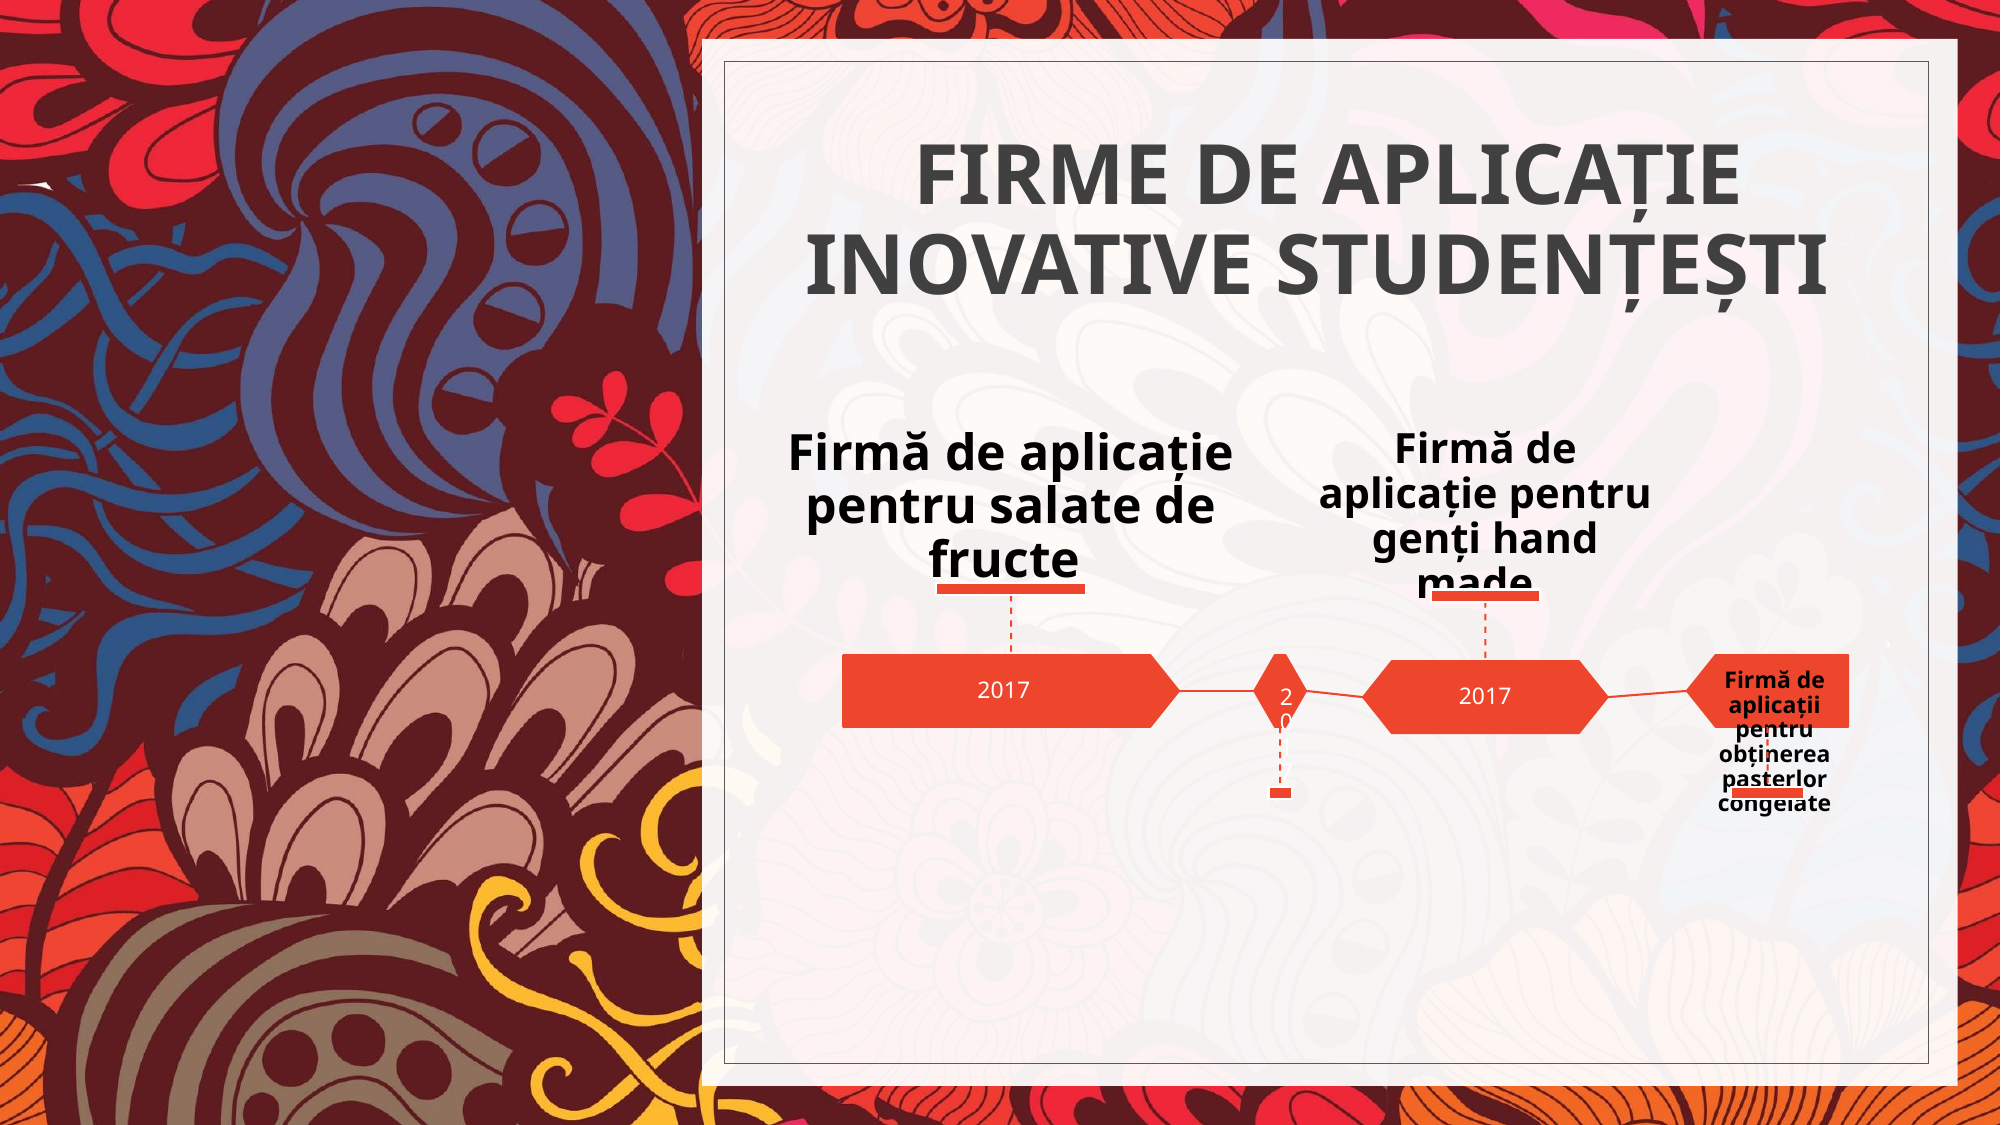

# FIRME DE APLICAȚIE INOVATIVE STUDENȚEȘTI
Firmă de aplicație pentru salate de fructe
Firmă de aplicație pentru genți hand made
2017
2017
Firmă de aplicații pentru obținerea pasterlor congelate
2017